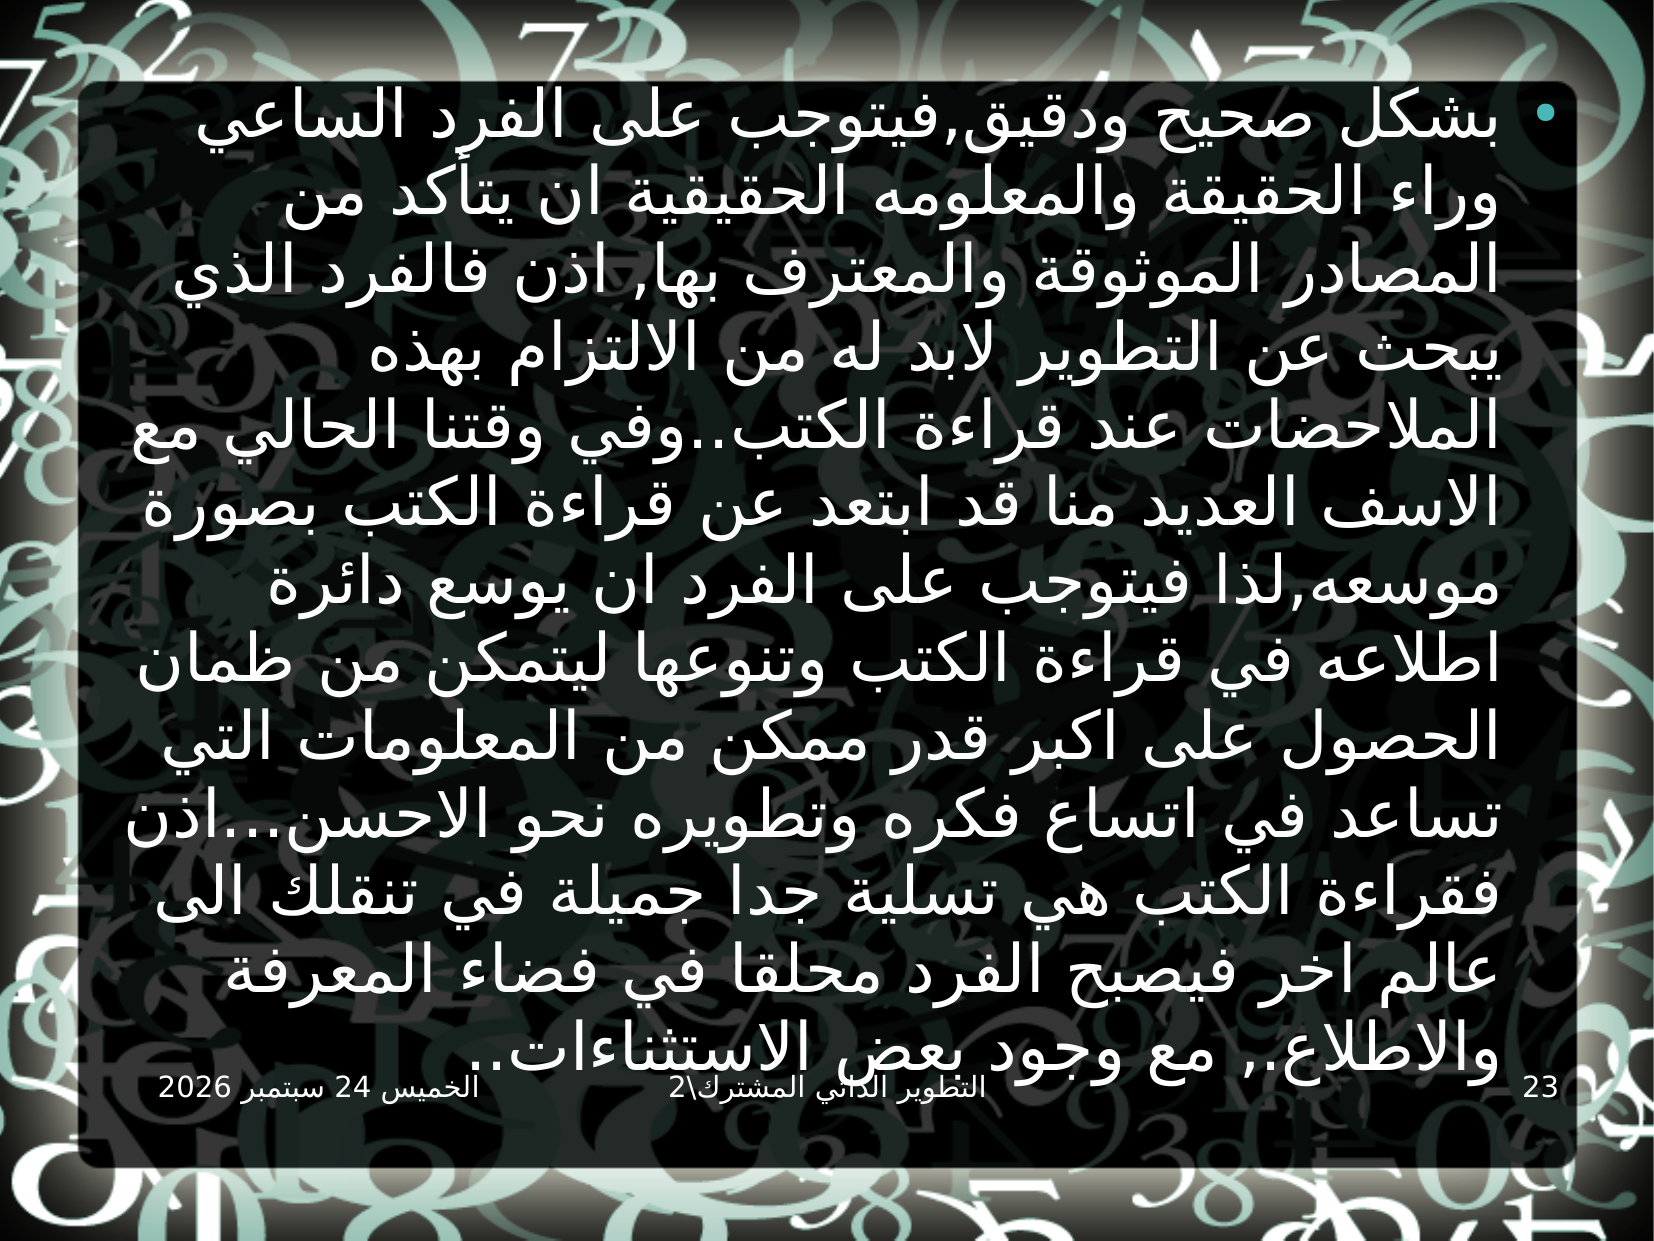

# .
بشكل صحيح ودقيق,فيتوجب على الفرد الساعي وراء الحقيقة والمعلومه الحقيقية ان يتأكد من المصادر الموثوقة والمعترف بها, اذن فالفرد الذي يبحث عن التطوير لابد له من الالتزام بهذه الملاحضات عند قراءة الكتب..وفي وقتنا الحالي مع الاسف العديد منا قد ابتعد عن قراءة الكتب بصورة موسعه,لذا فيتوجب على الفرد ان يوسع دائرة اطلاعه في قراءة الكتب وتنوعها ليتمكن من ظمان الحصول على اكبر قدر ممكن من المعلومات التي تساعد في اتساع فكره وتطويره نحو الاحسن...اذن فقراءة الكتب هي تسلية جدا جميلة في تنقلك الى عالم اخر فيصبح الفرد محلقا في فضاء المعرفة والاطلاع., مع وجود بعض الاستثناءات..
التطوير الذاتي المشترك\2
23